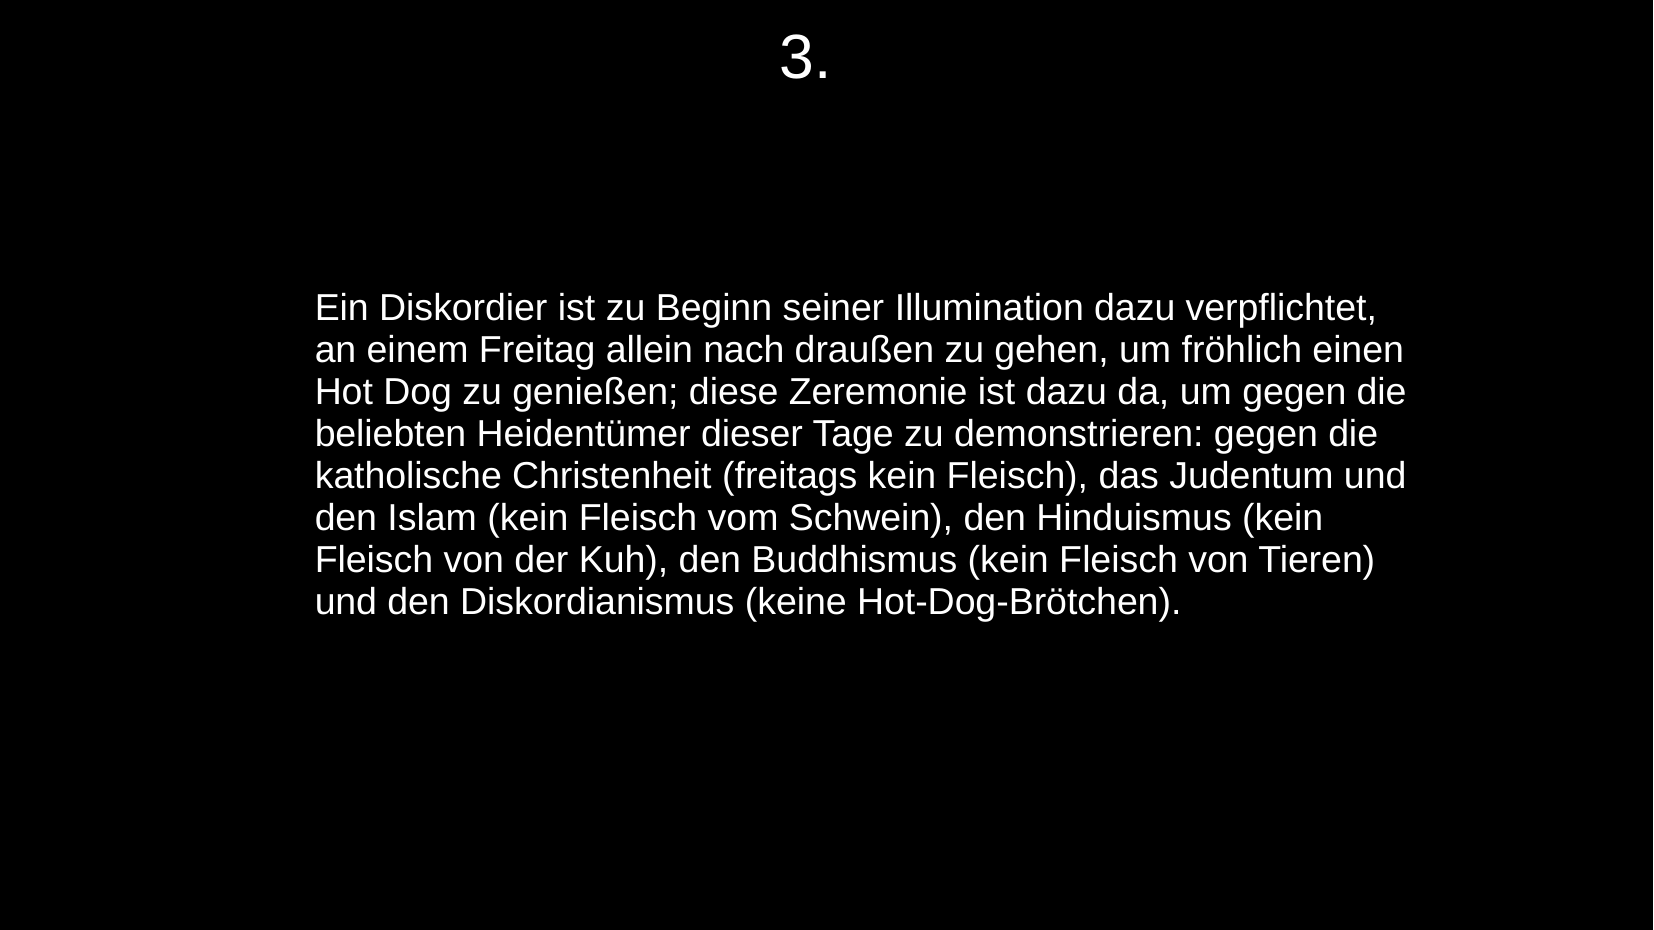

3.
Ein Diskordier ist zu Beginn seiner Illumination dazu verpflichtet, an einem Freitag allein nach draußen zu gehen, um fröhlich einen Hot Dog zu genießen; diese Zeremonie ist dazu da, um gegen die beliebten Heidentümer dieser Tage zu demonstrieren: gegen die katholische Christenheit (freitags kein Fleisch), das Judentum und den Islam (kein Fleisch vom Schwein), den Hinduismus (kein Fleisch von der Kuh), den Buddhismus (kein Fleisch von Tieren) und den Diskordianismus (keine Hot-Dog-Brötchen).